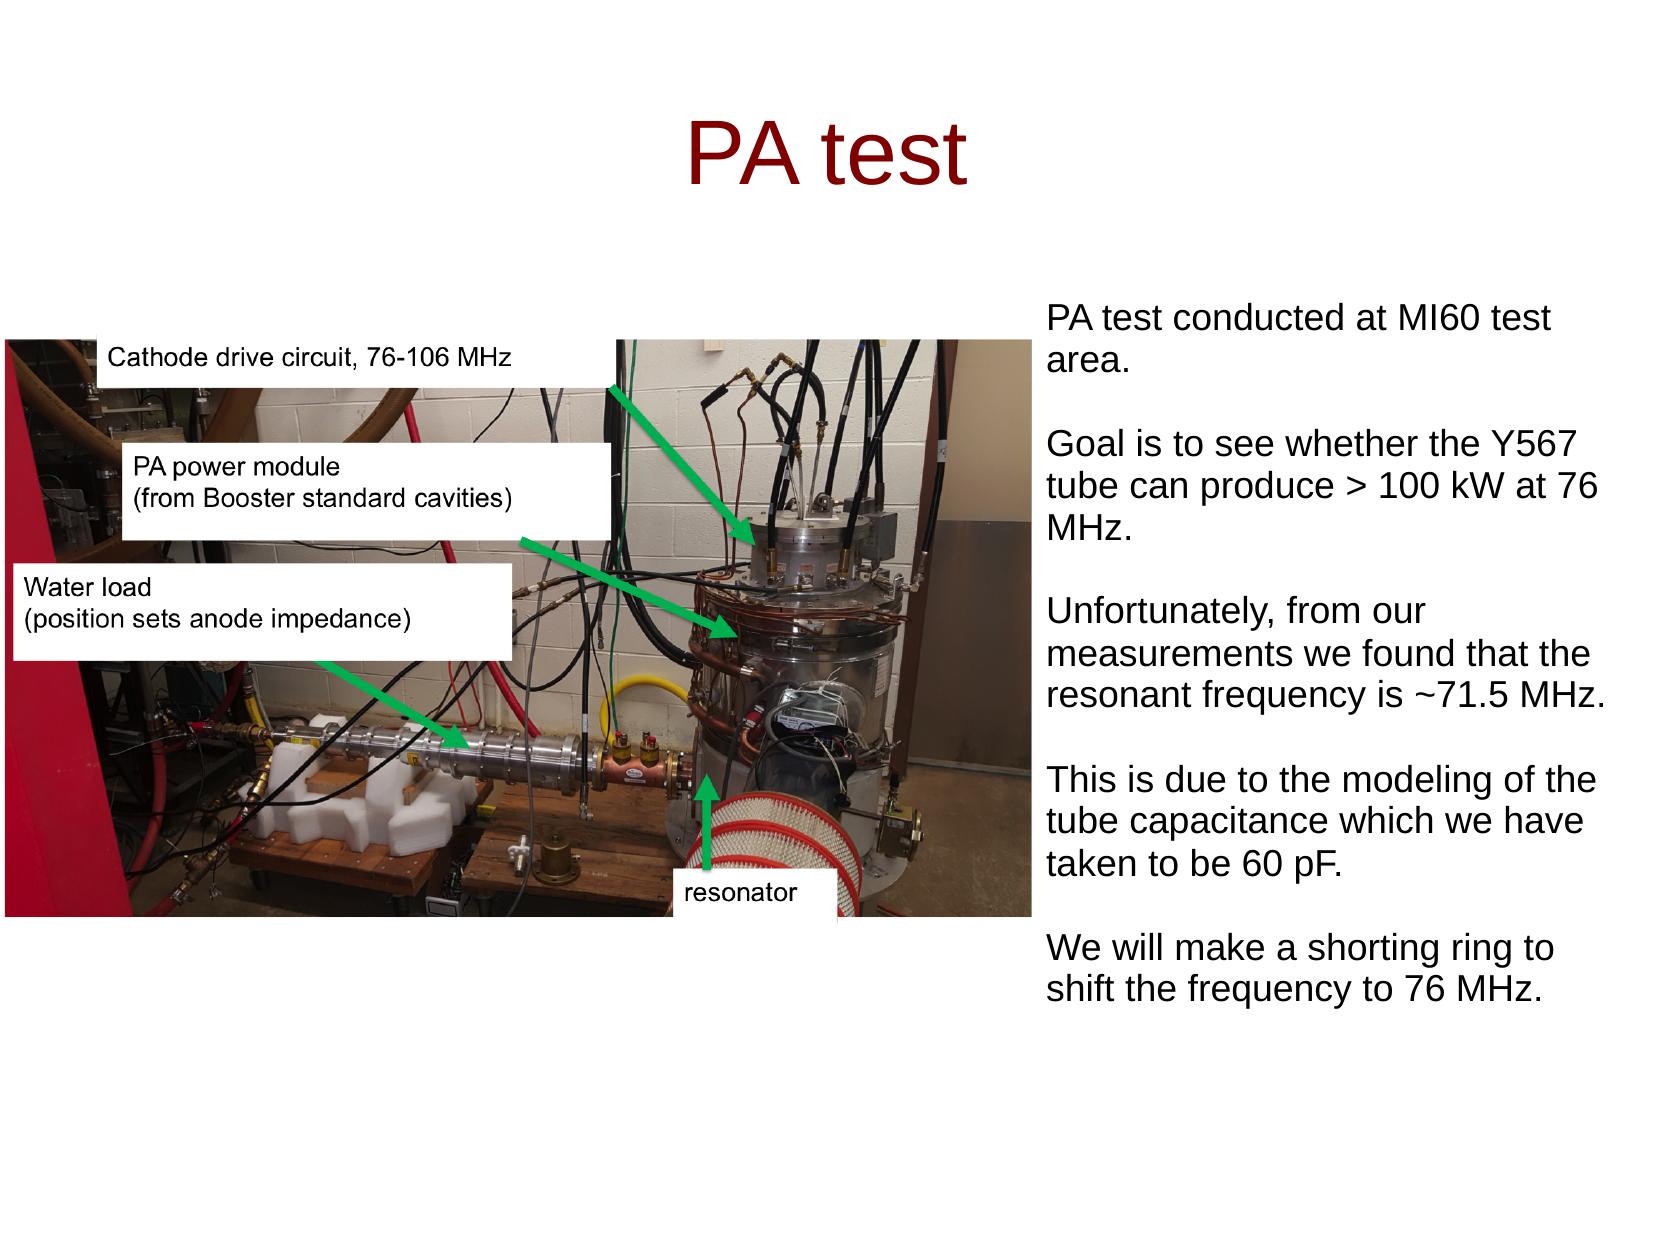

# PA test
PA test conducted at MI60 test area.
Goal is to see whether the Y567 tube can produce > 100 kW at 76 MHz.
Unfortunately, from our measurements we found that the resonant frequency is ~71.5 MHz.
This is due to the modeling of the tube capacitance which we have taken to be 60 pF.
We will make a shorting ring to shift the frequency to 76 MHz.